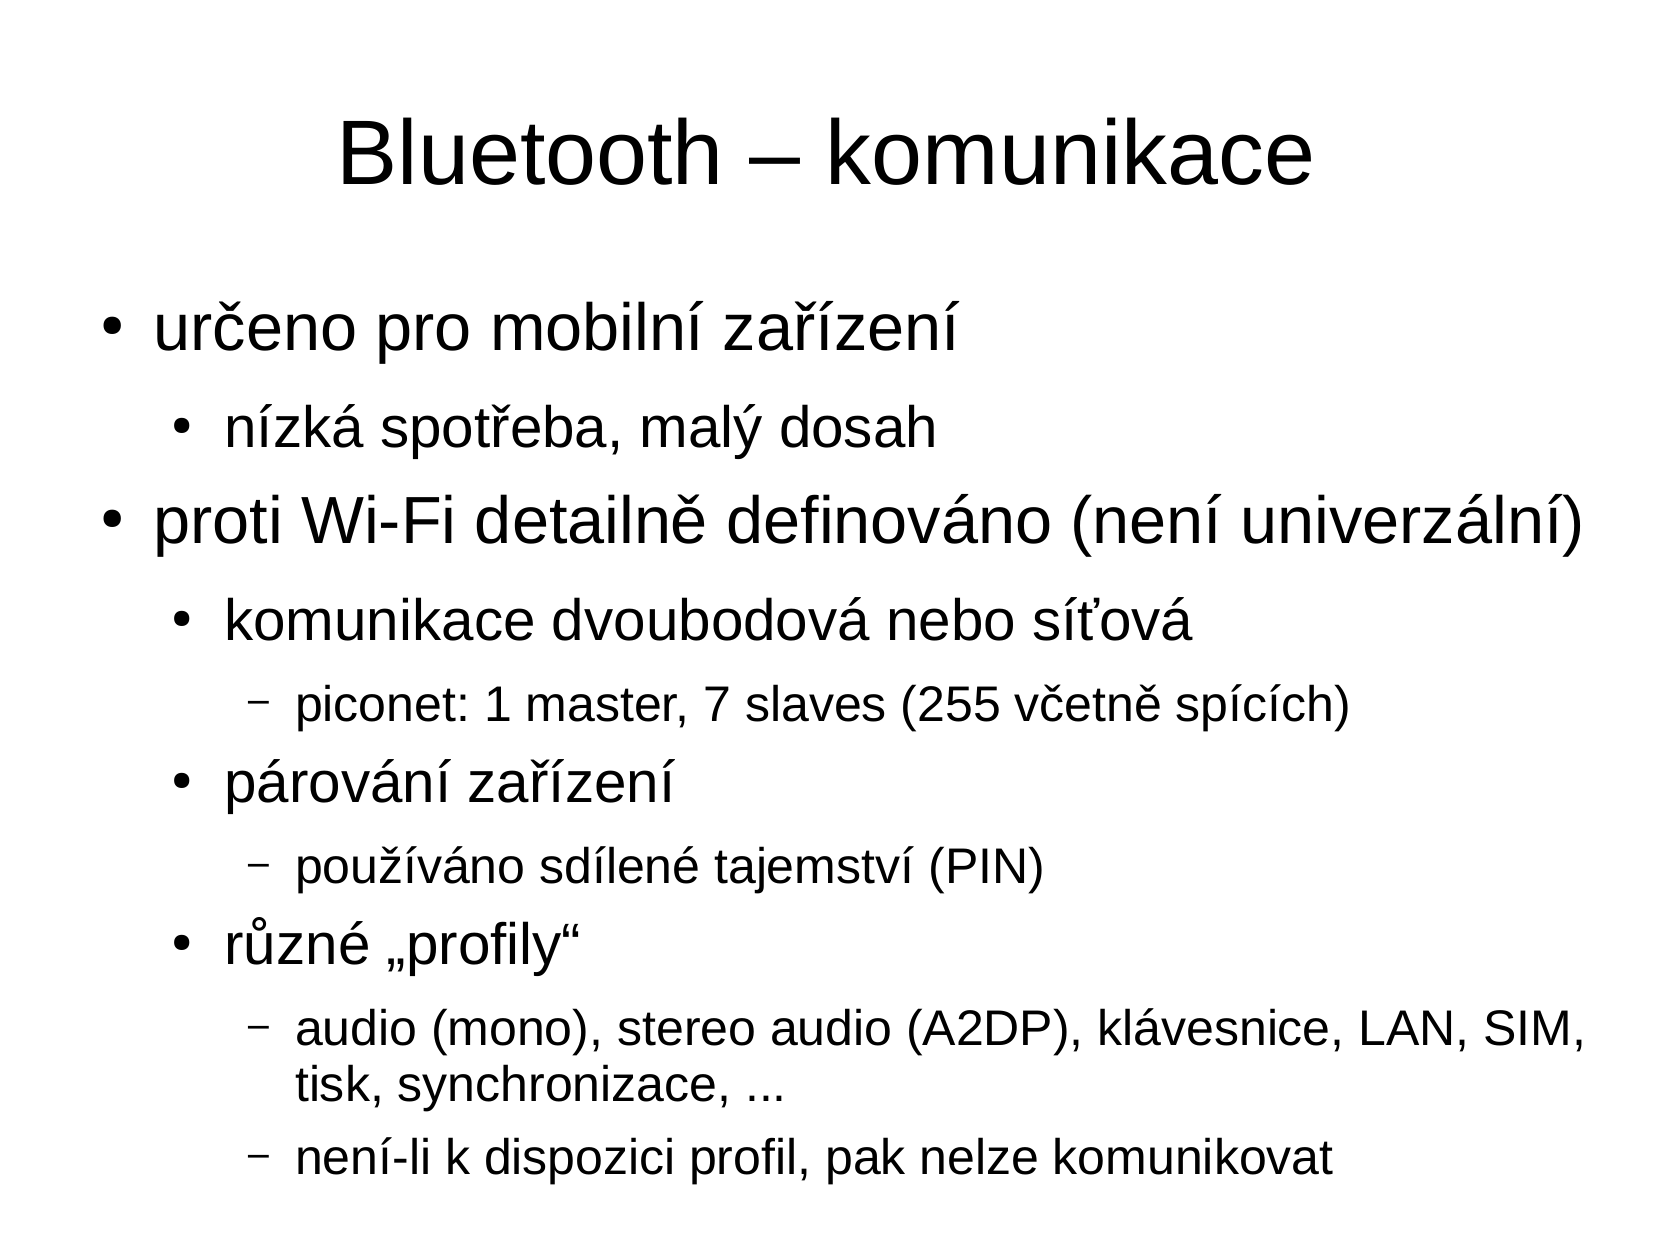

# Bluetooth – komunikace
určeno pro mobilní zařízení
nízká spotřeba, malý dosah
proti Wi-Fi detailně definováno (není univerzální)
komunikace dvoubodová nebo síťová
piconet: 1 master, 7 slaves (255 včetně spících)
párování zařízení
používáno sdílené tajemství (PIN)
různé „profily“
audio (mono), stereo audio (A2DP), klávesnice, LAN, SIM, tisk, synchronizace, ...
není-li k dispozici profil, pak nelze komunikovat